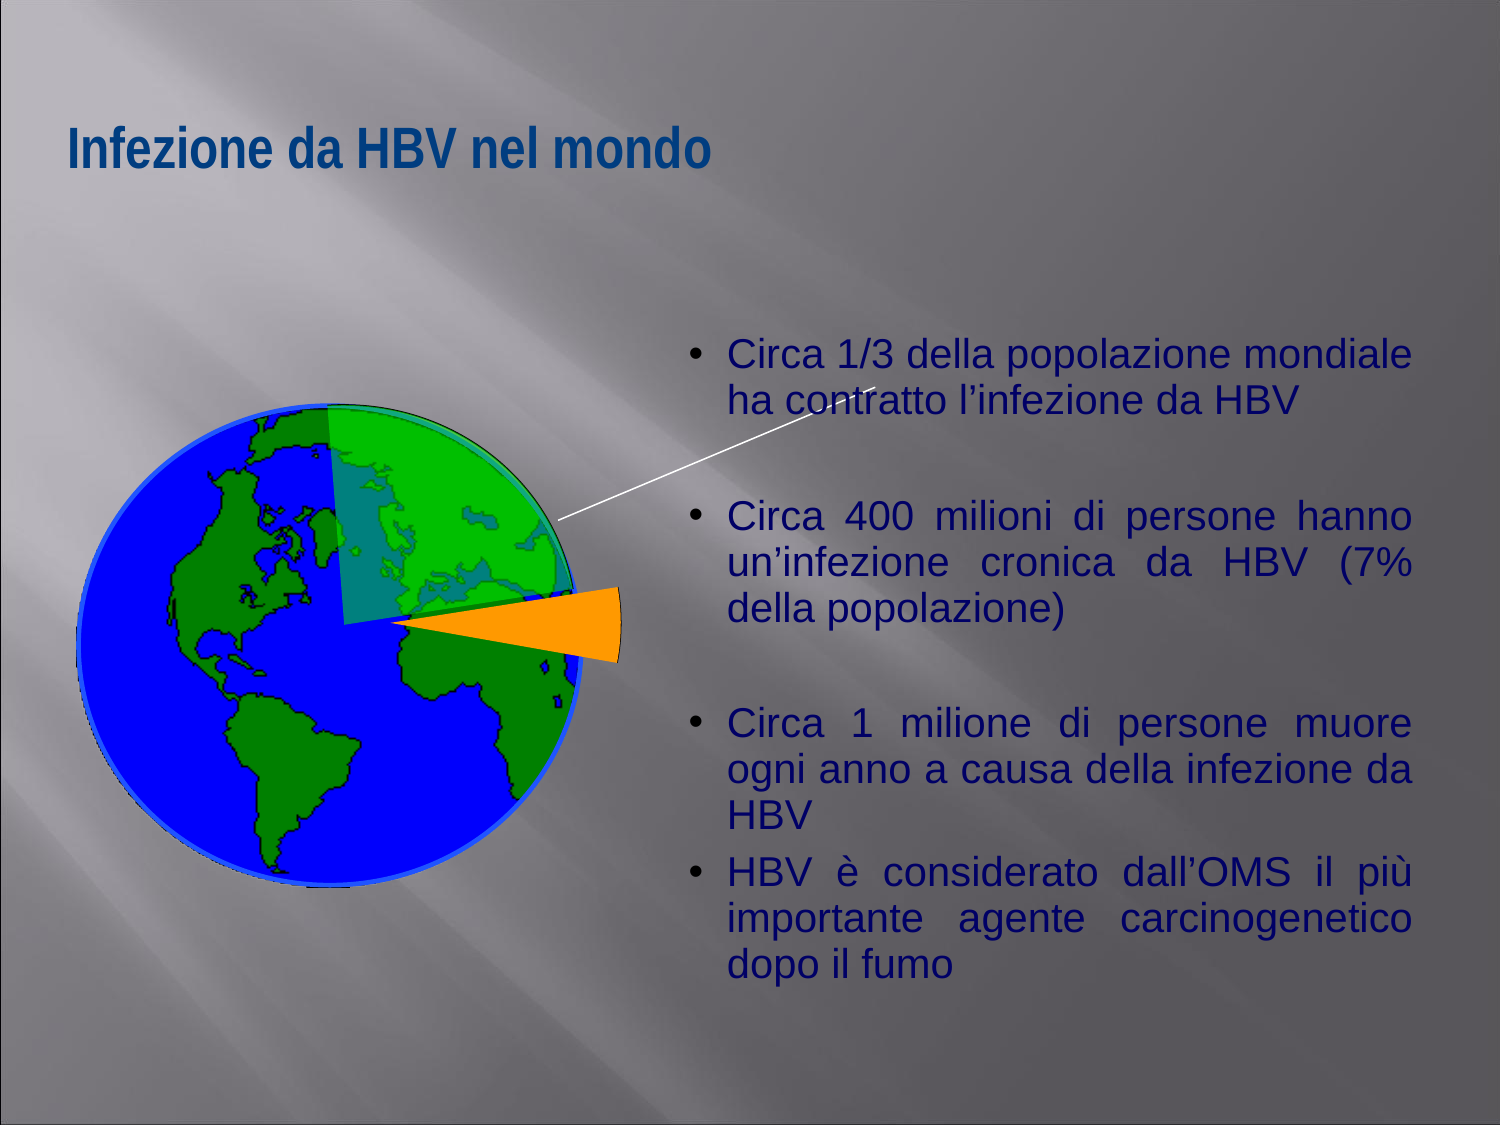

Infezione da HBV nel mondo
Circa 1/3 della popolazione mondiale ha contratto l’infezione da HBV
Circa 400 milioni di persone hanno un’infezione cronica da HBV (7% della popolazione)
Circa 1 milione di persone muore ogni anno a causa della infezione da HBV
HBV è considerato dall’OMS il più importante agente carcinogenetico dopo il fumo